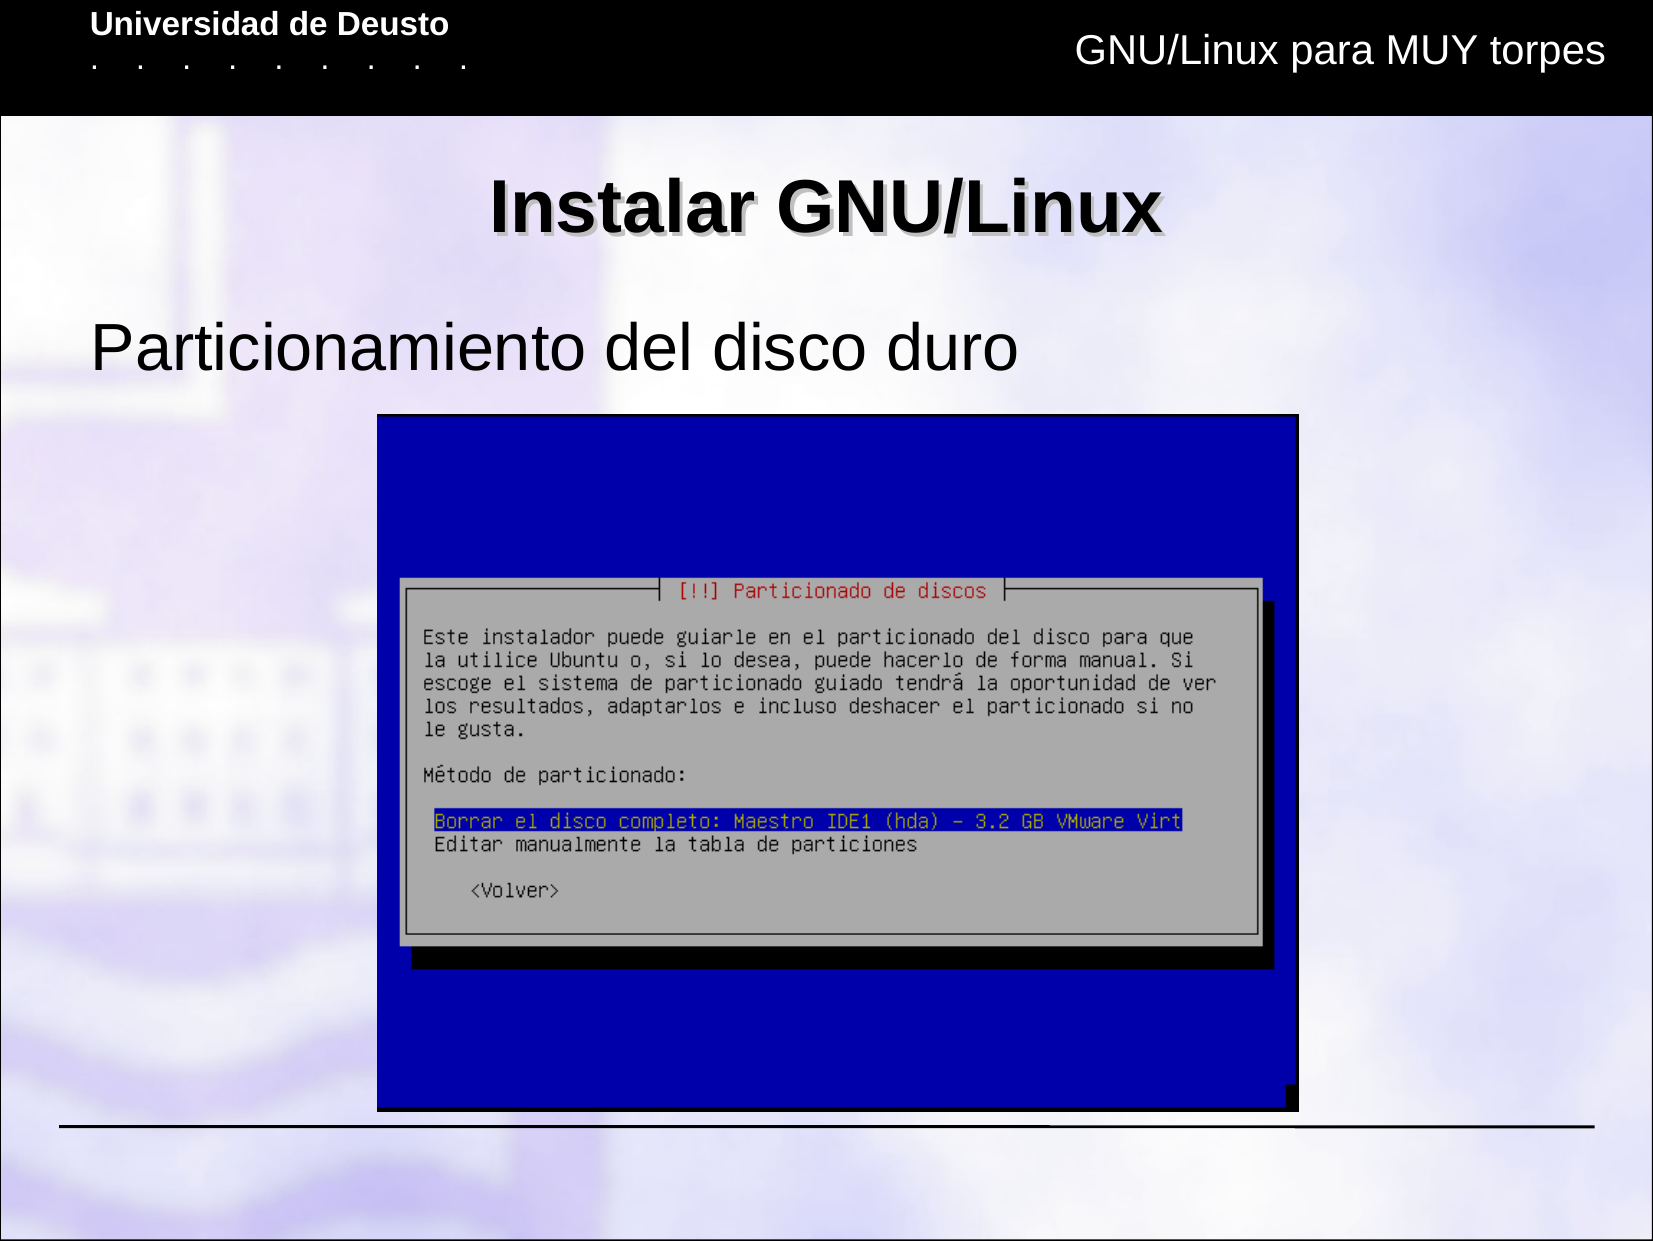

# Instalar GNU/Linux
Particionamiento del disco duro